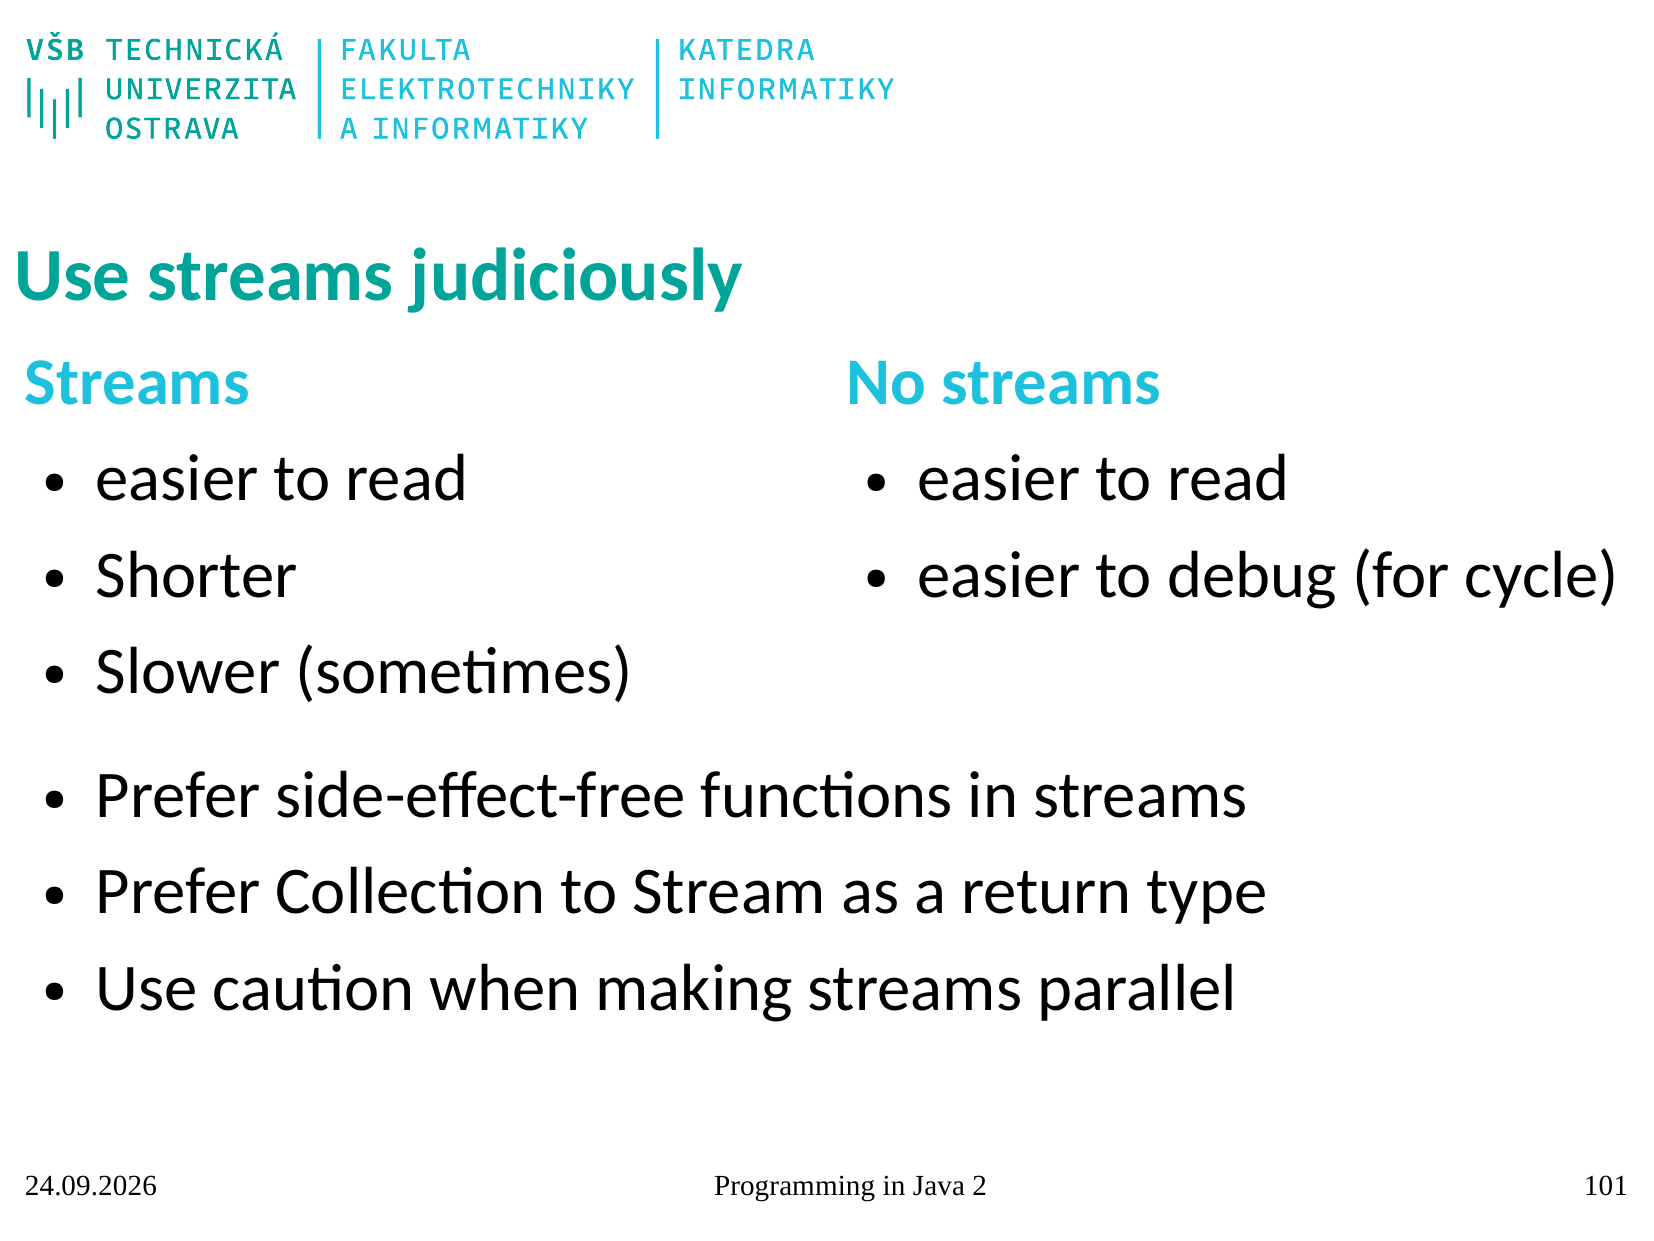

# Use streams judiciously
Streams
easier to read
Shorter
Slower (sometimes)
No streams
easier to read
easier to debug (for cycle)
Prefer side-effect-free functions in streams
Prefer Collection to Stream as a return type
Use caution when making streams parallel
Programming in Java 2
101